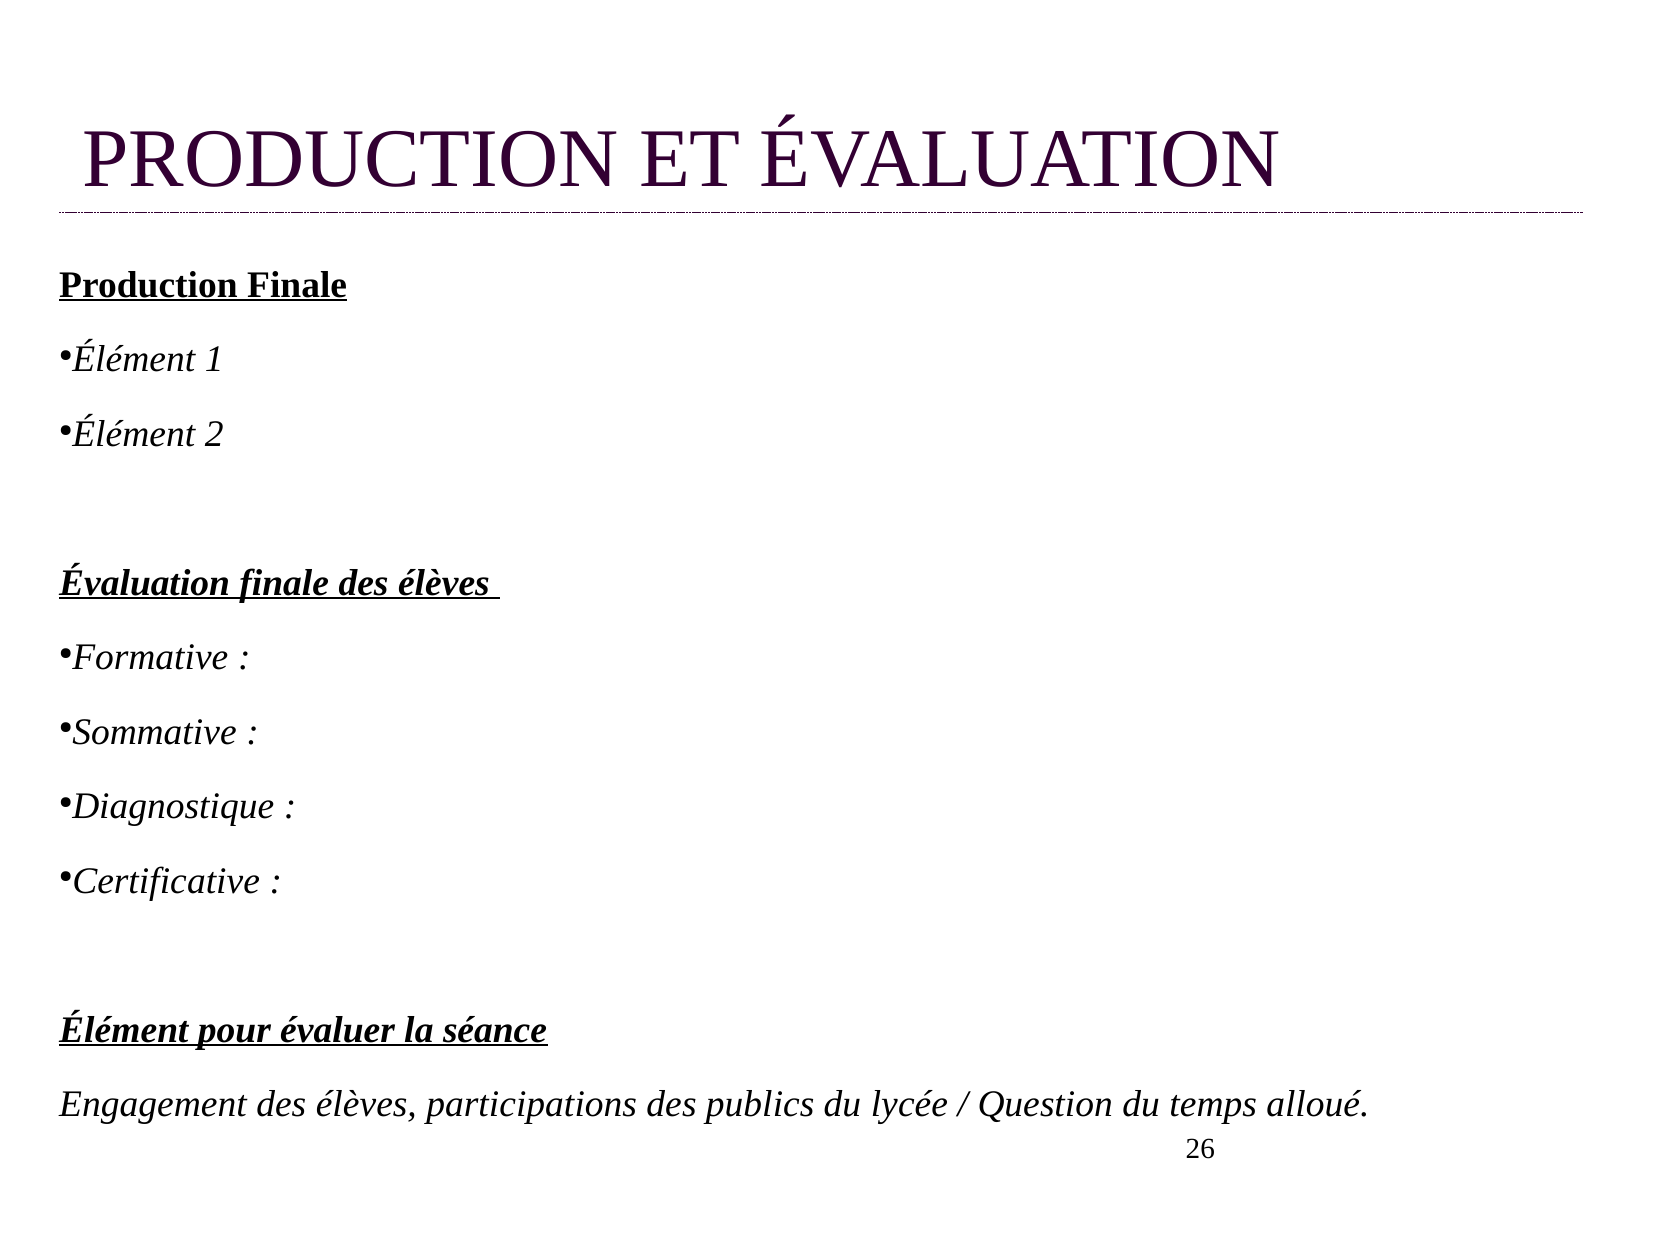

# PRODUCTION ET ÉVALUATION
Production Finale
Élément 1
Élément 2
Évaluation finale des élèves
Formative :
Sommative :
Diagnostique :
Certificative :
Élément pour évaluer la séance
Engagement des élèves, participations des publics du lycée / Question du temps alloué.